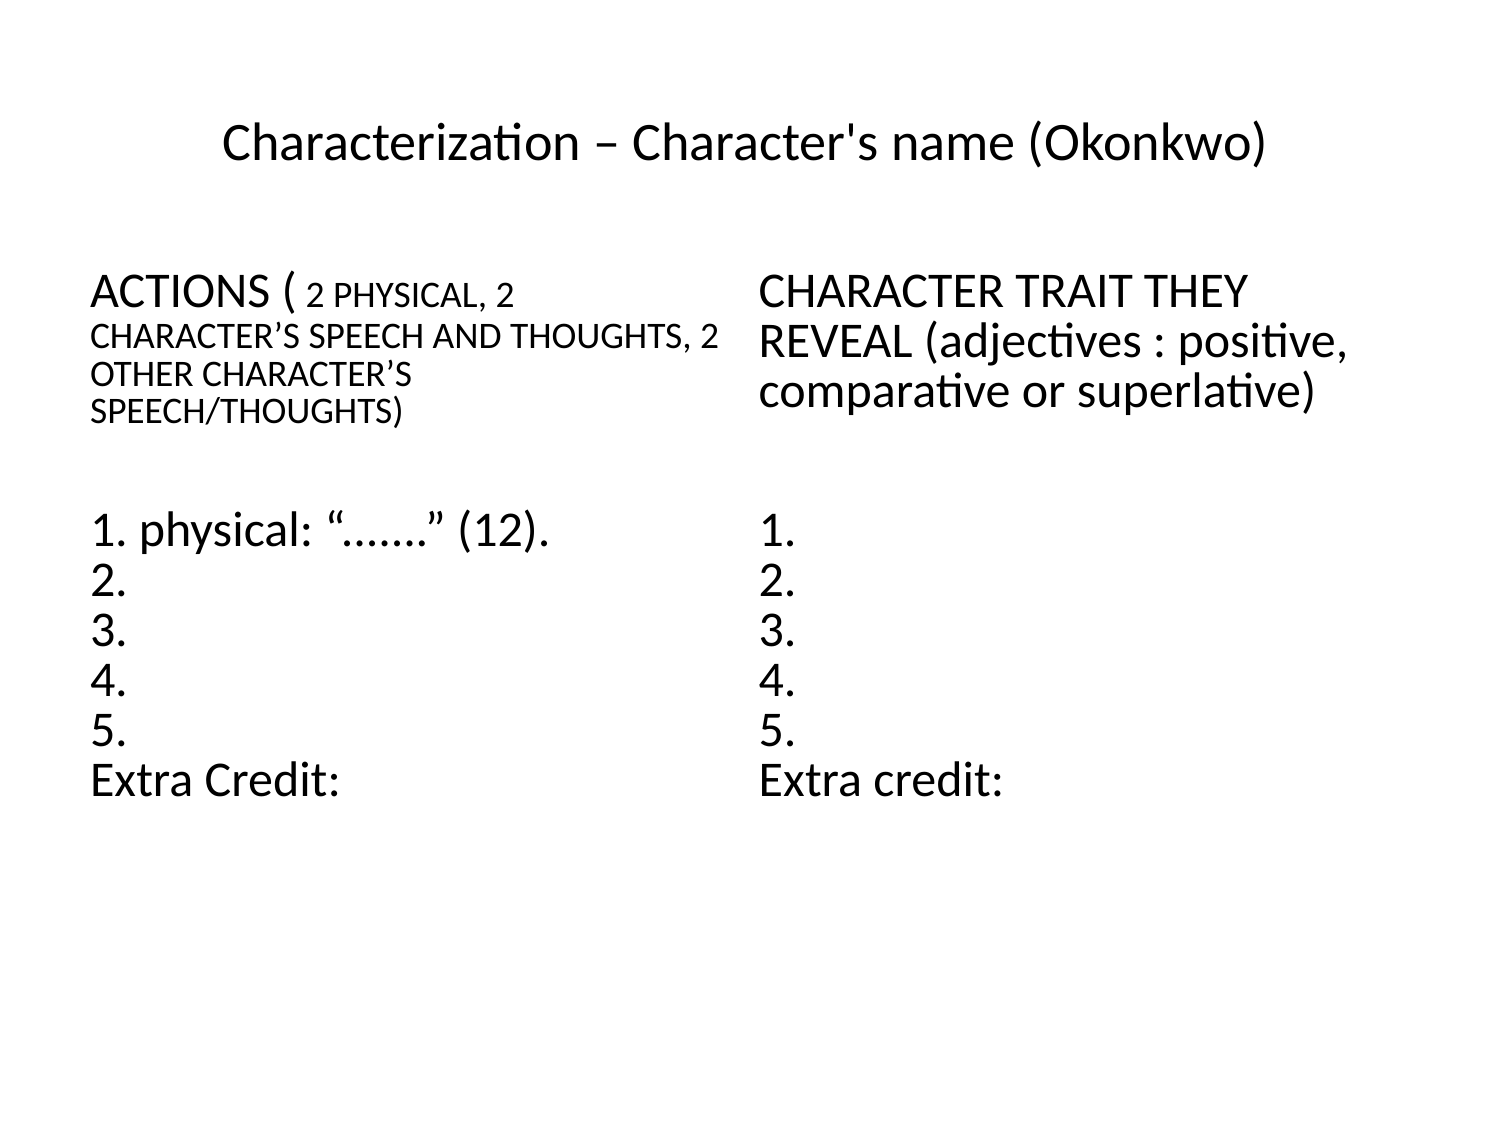

# Characterization – Character's name (Okonkwo)
| ACTIONS ( 2 PHYSICAL, 2 CHARACTER’S SPEECH AND THOUGHTS, 2 OTHER CHARACTER’S SPEECH/THOUGHTS) | CHARACTER TRAIT THEY REVEAL (adjectives : positive, comparative or superlative) |
| --- | --- |
| 1. physical: “.......” (12). 2. 3. 4. 5. Extra Credit: | 1. 2. 3. 4. 5. Extra credit: |